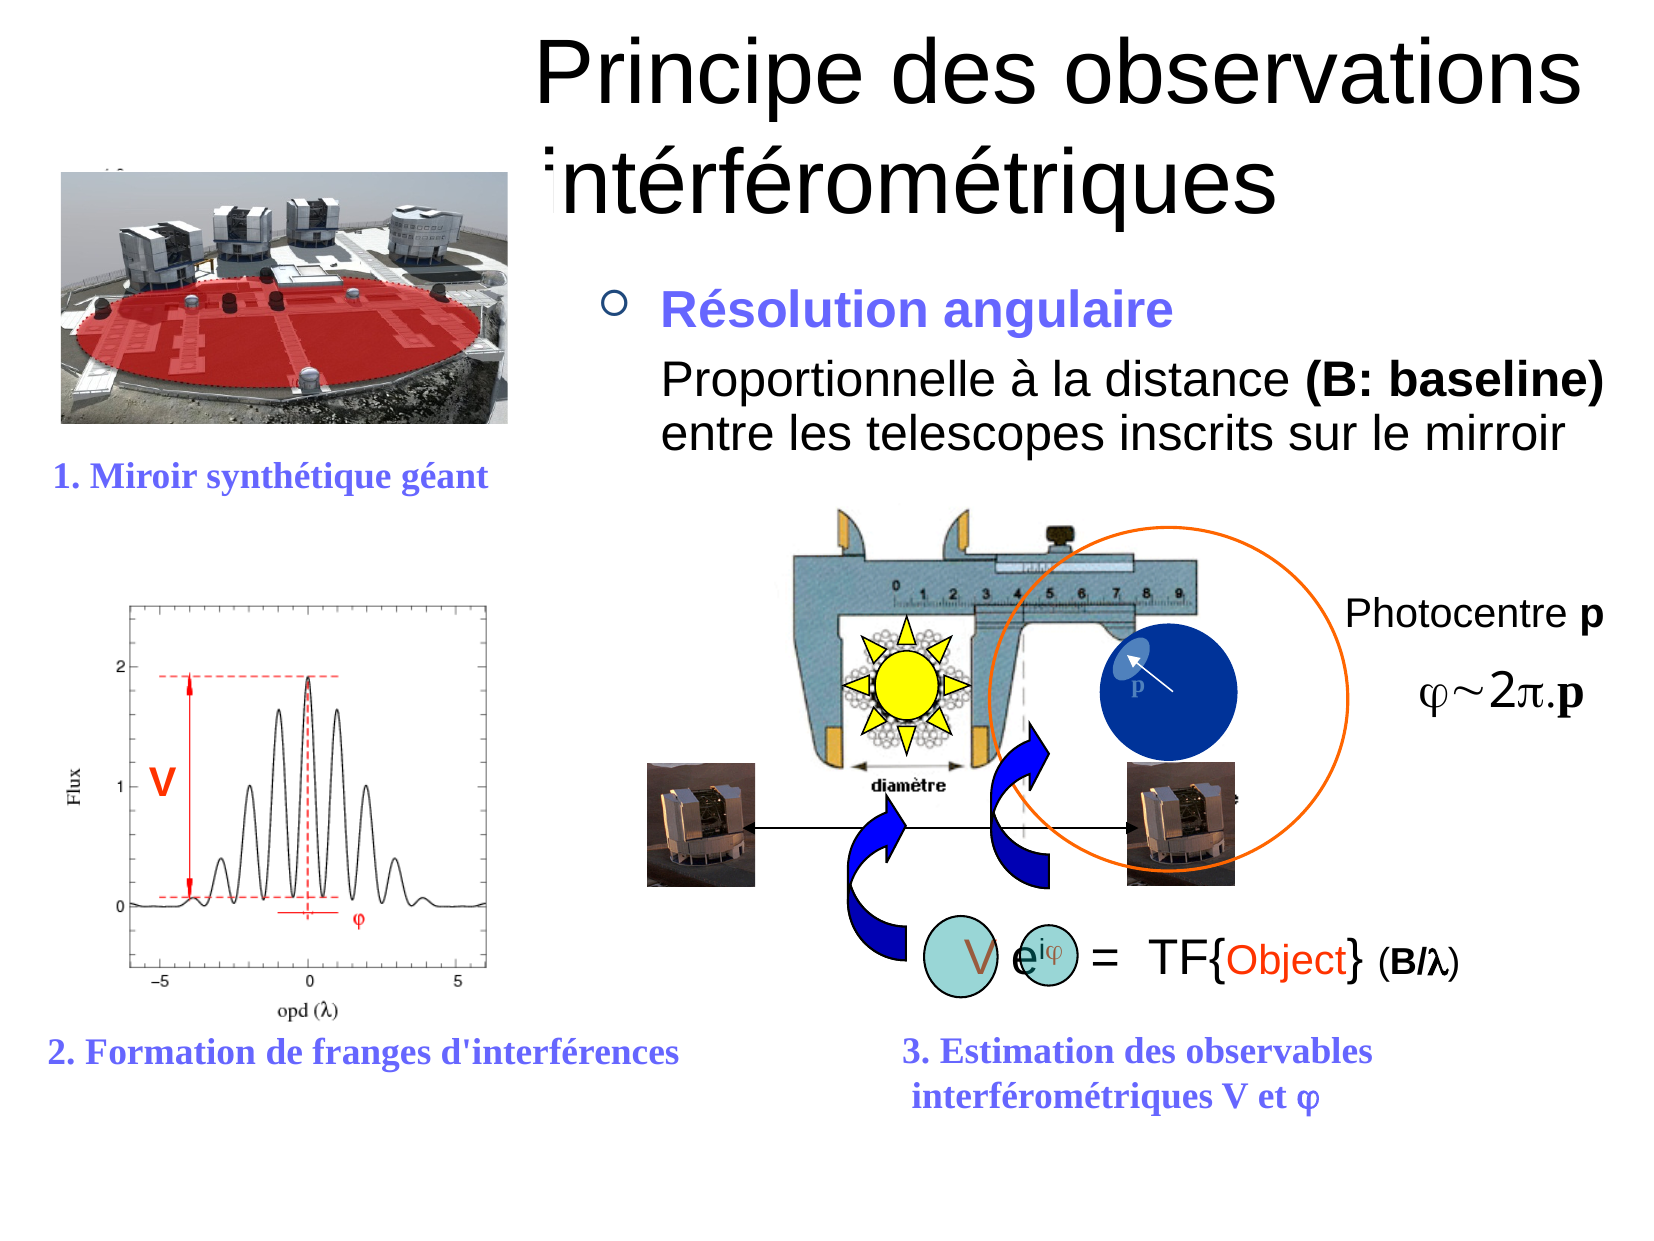

# Principe des observations intérférométriques
2. Formation de franges d'interférences
1. Miroir synthétique géant
Résolution angulaire
	Proportionnelle à la distance (B: baseline) entre les telescopes inscrits sur le mirroir
2p
p
Photocentre p
V
V ei = TF{Object} (B/)
3. Estimation des observables
 interférométriques V et 